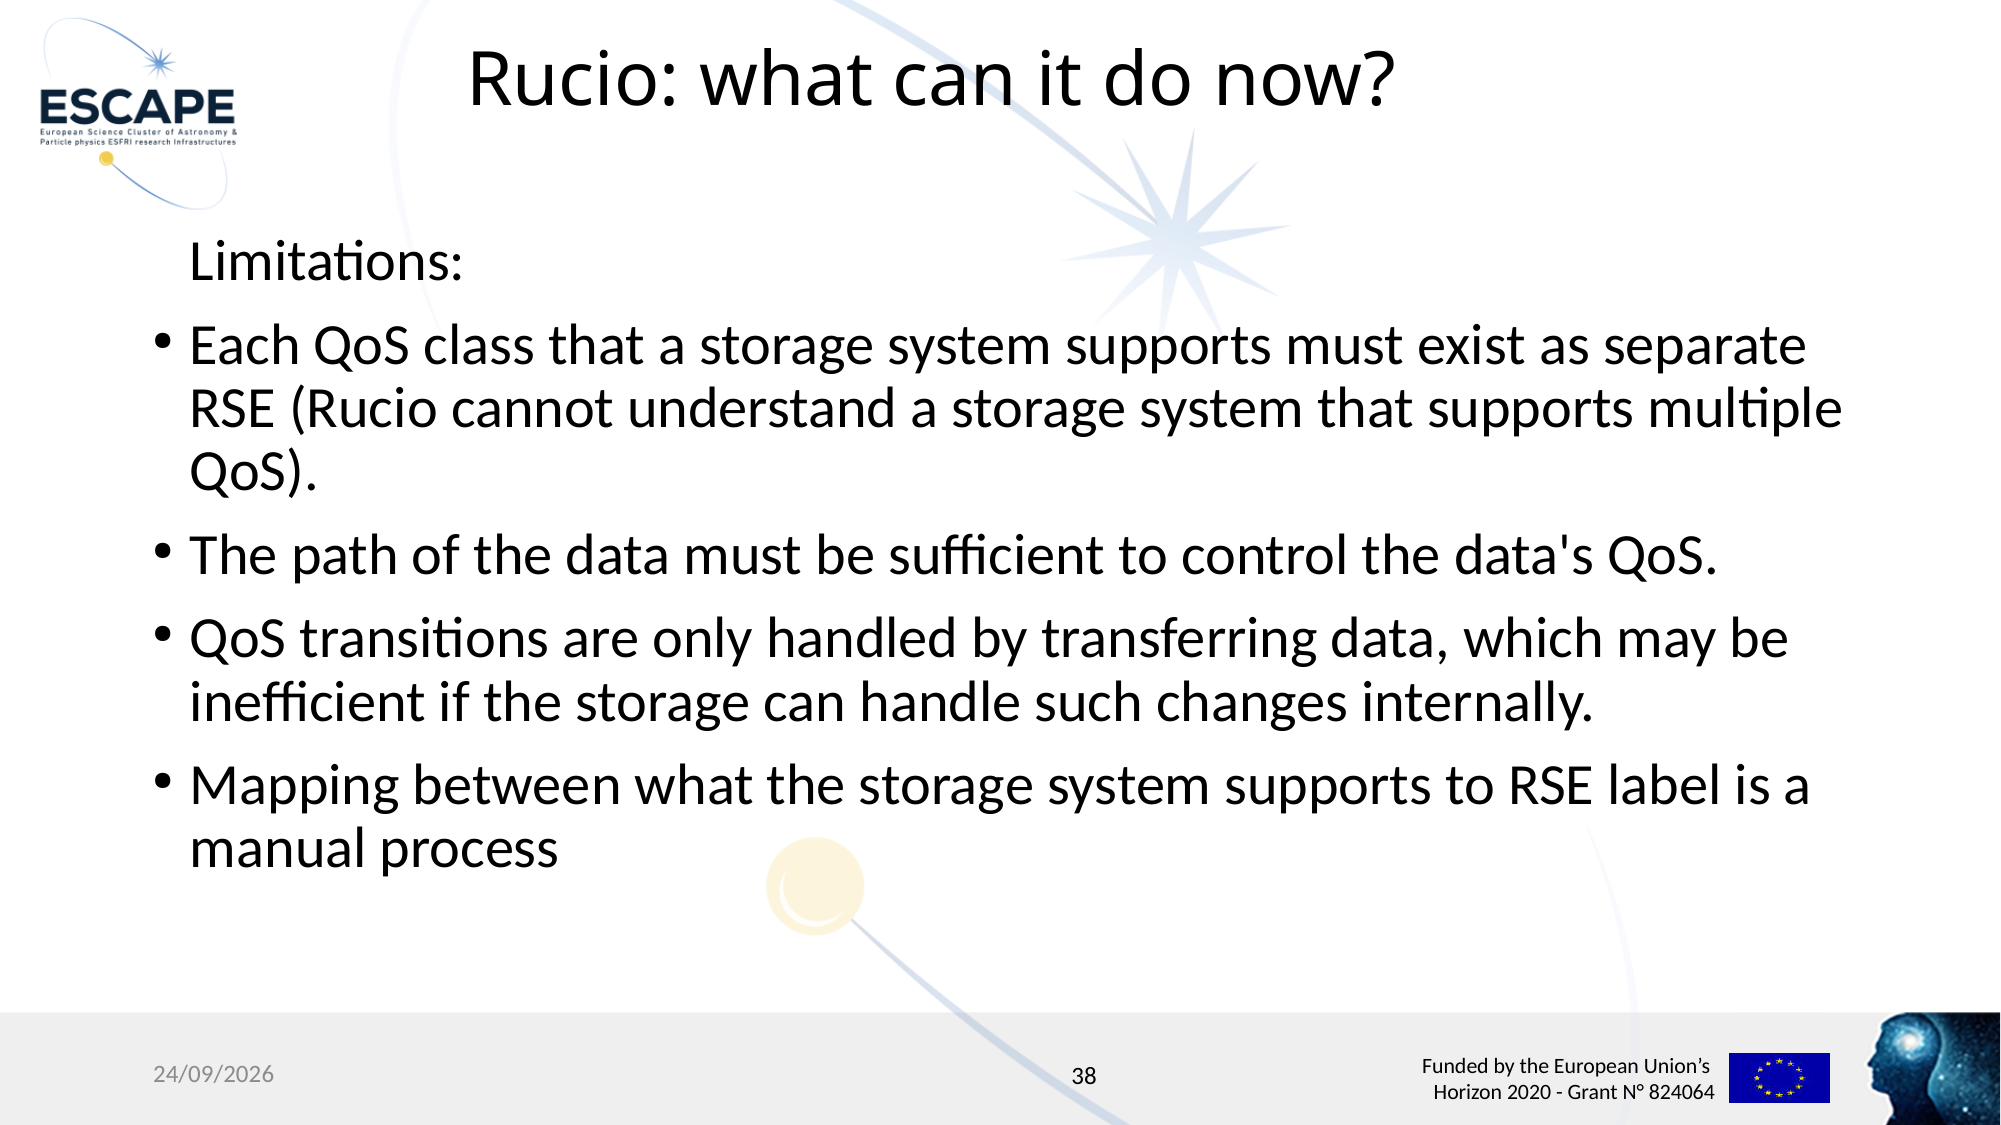

# Rucio: what can it do now?
Limitations:
Each QoS class that a storage system supports must exist as separate RSE (Rucio cannot understand a storage system that supports multiple QoS).
The path of the data must be sufficient to control the data's QoS.
QoS transitions are only handled by transferring data, which may be inefficient if the storage can handle such changes internally.
Mapping between what the storage system supports to RSE label is a manual process